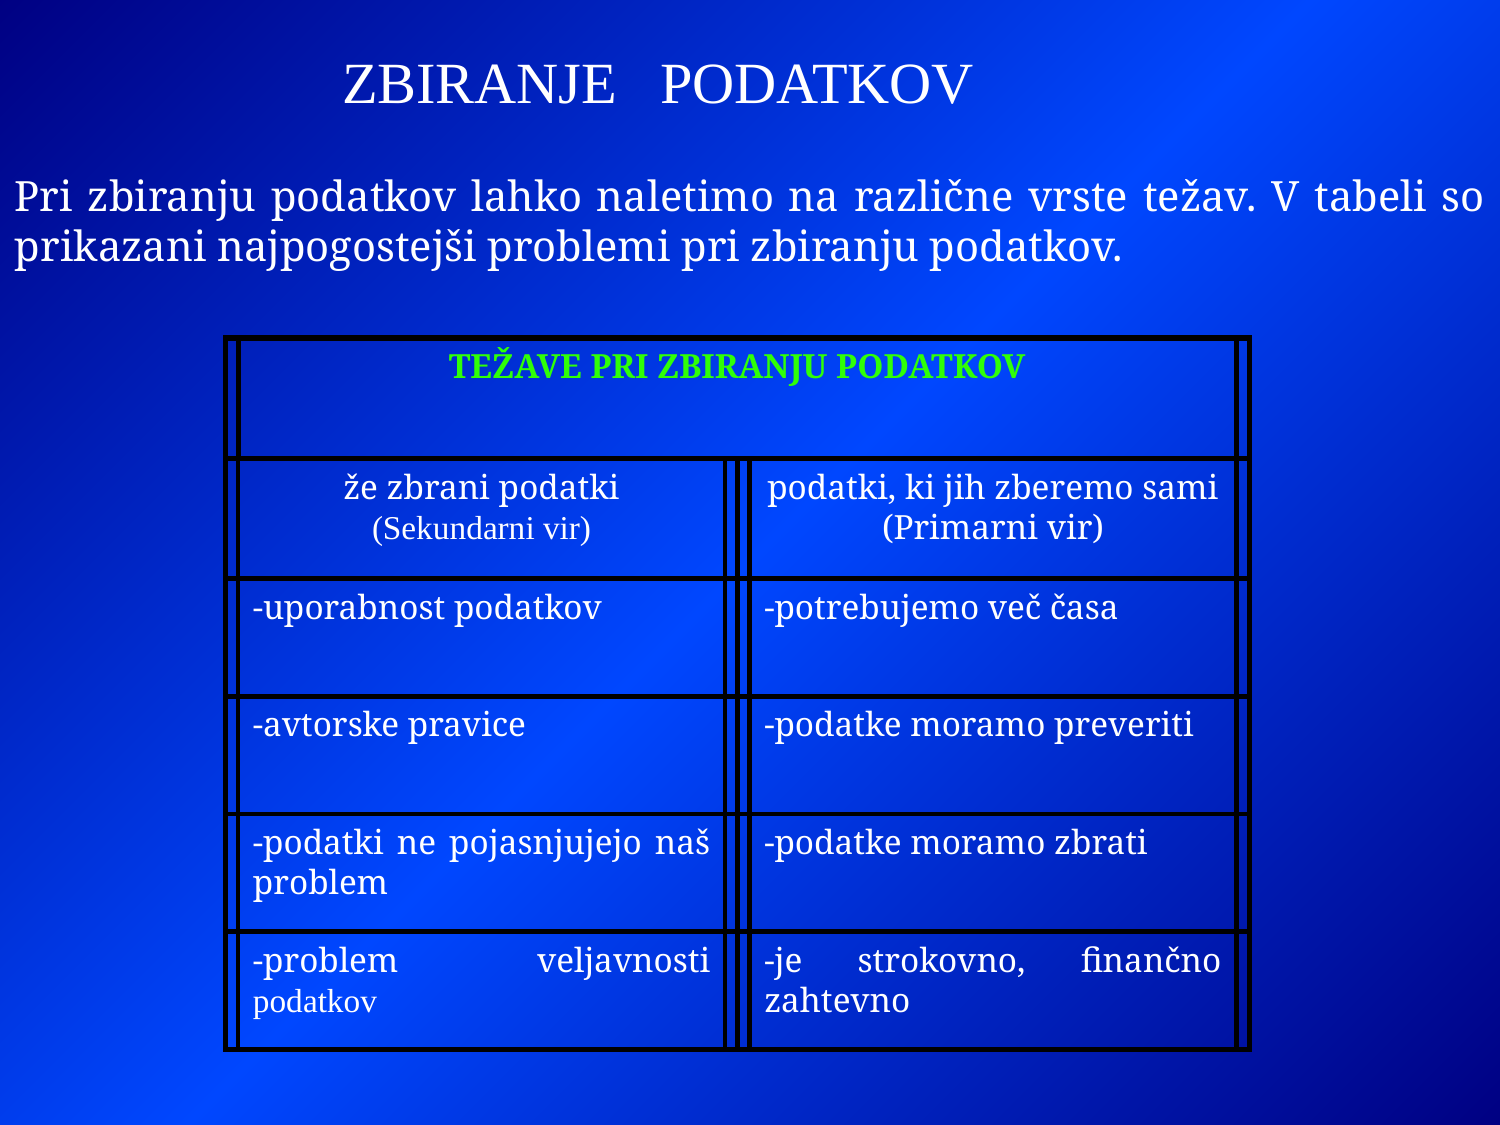

ZBIRANJE PODATKOV
Pri zbiranju podatkov lahko naletimo na različne vrste težav. V tabeli so prikazani najpogostejši problemi pri zbiranju podatkov.
TEŽAVE PRI ZBIRANJU PODATKOV
že zbrani podatki
(Sekundarni vir)
podatki, ki jih zberemo sami
(Primarni vir)
-uporabnost podatkov
-potrebujemo več časa
-avtorske pravice
-podatke moramo preveriti
-podatki ne pojasnjujejo naš problem
-podatke moramo zbrati
-problem veljavnosti podatkov
-je strokovno, finančno zahtevno